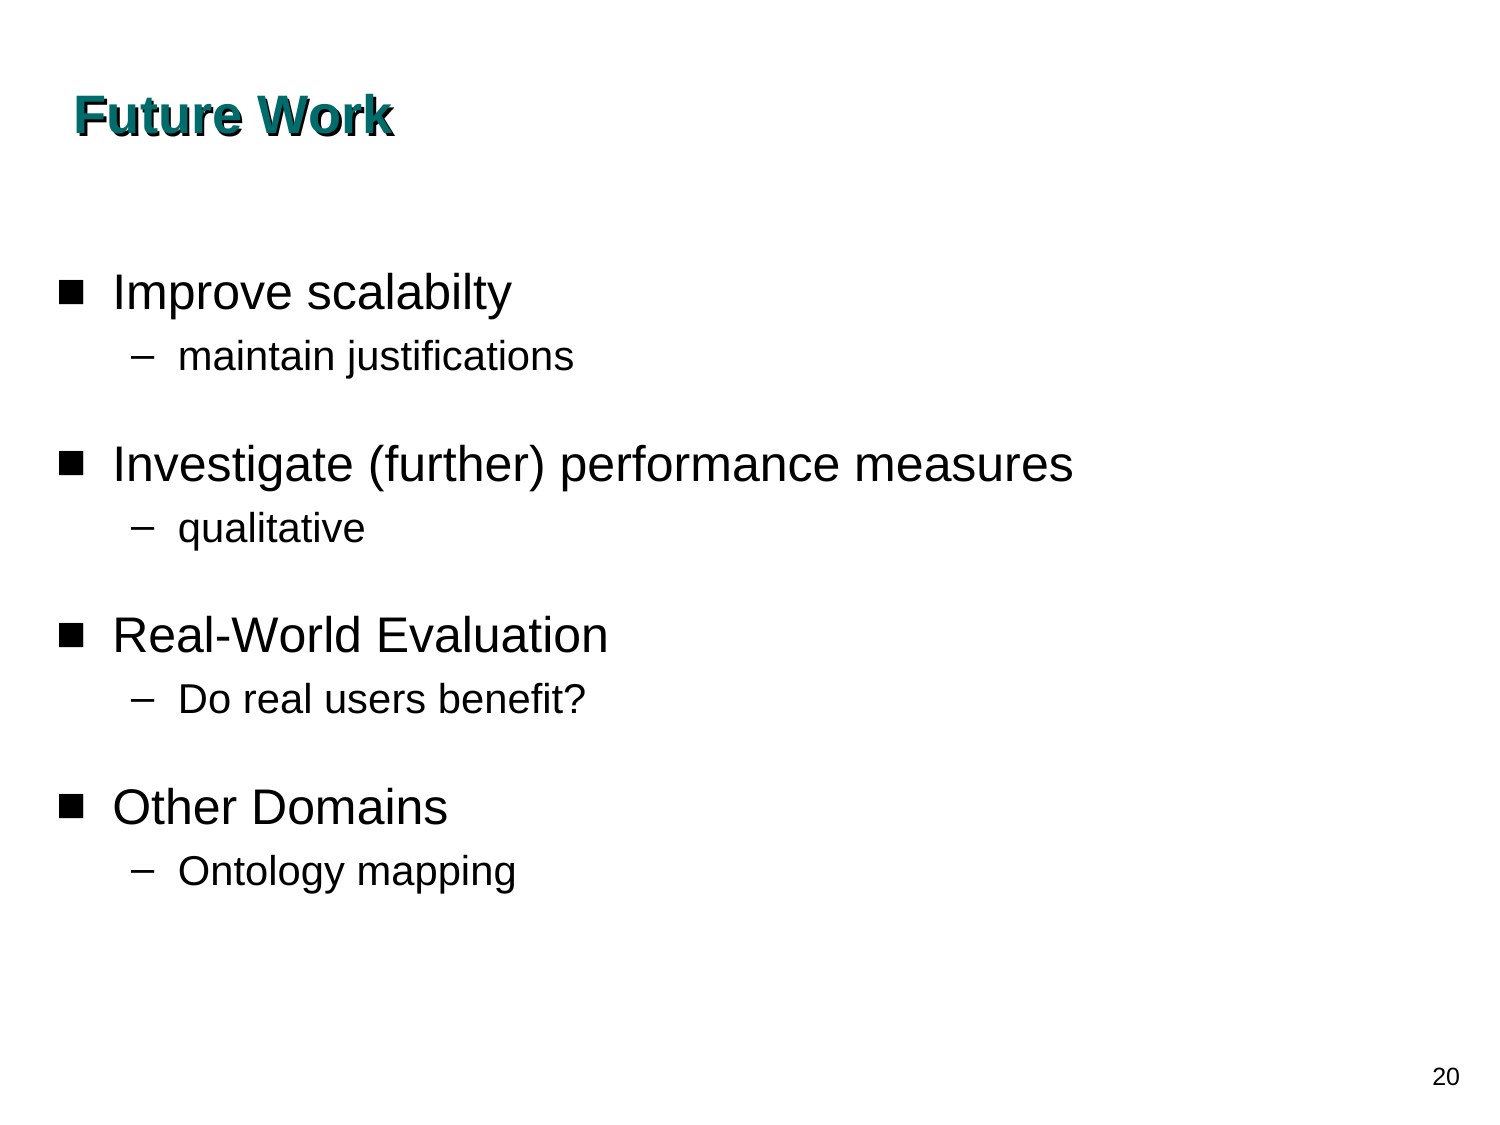

# Future Work
Improve scalabilty
maintain justifications
Investigate (further) performance measures
qualitative
Real-World Evaluation
Do real users benefit?
Other Domains
Ontology mapping
20